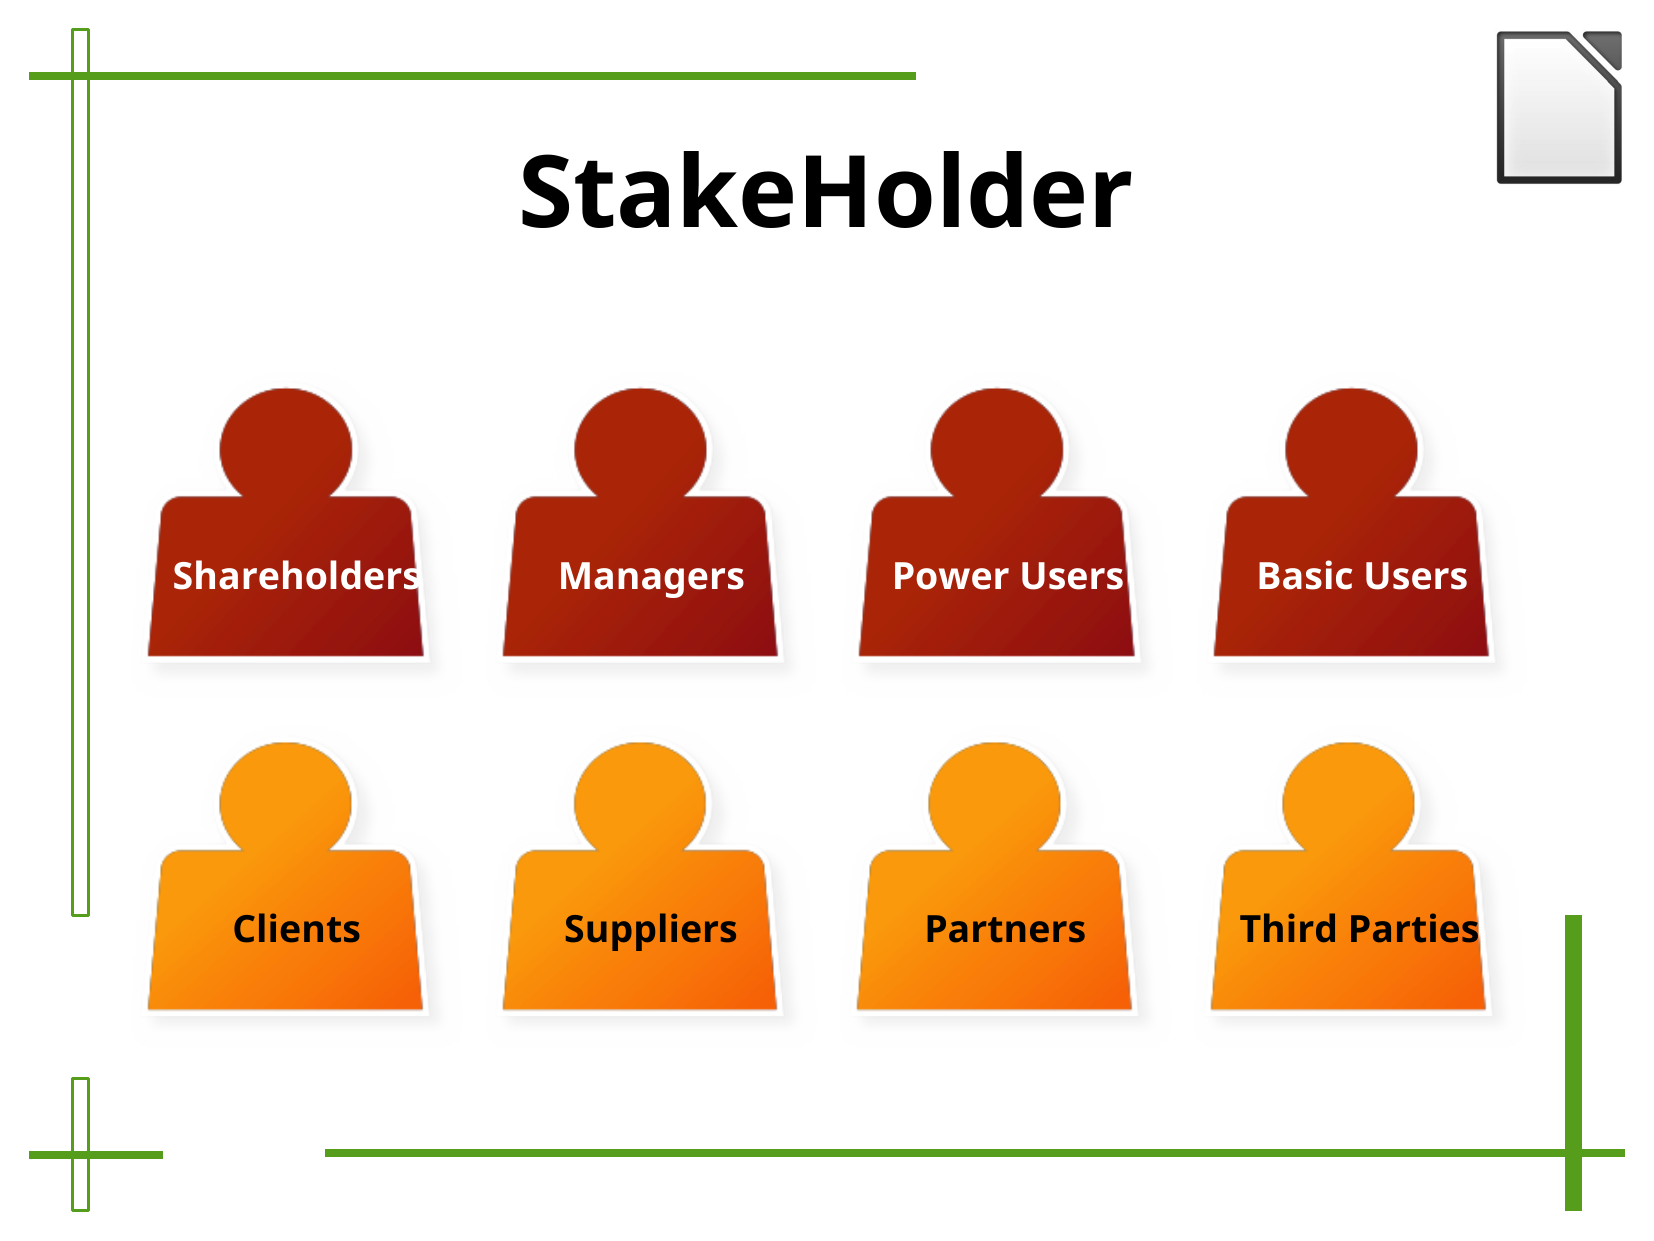

# StakeHolder
Shareholders
Managers
Power Users
Basic Users
Clients
Suppliers
Partners
Third Parties